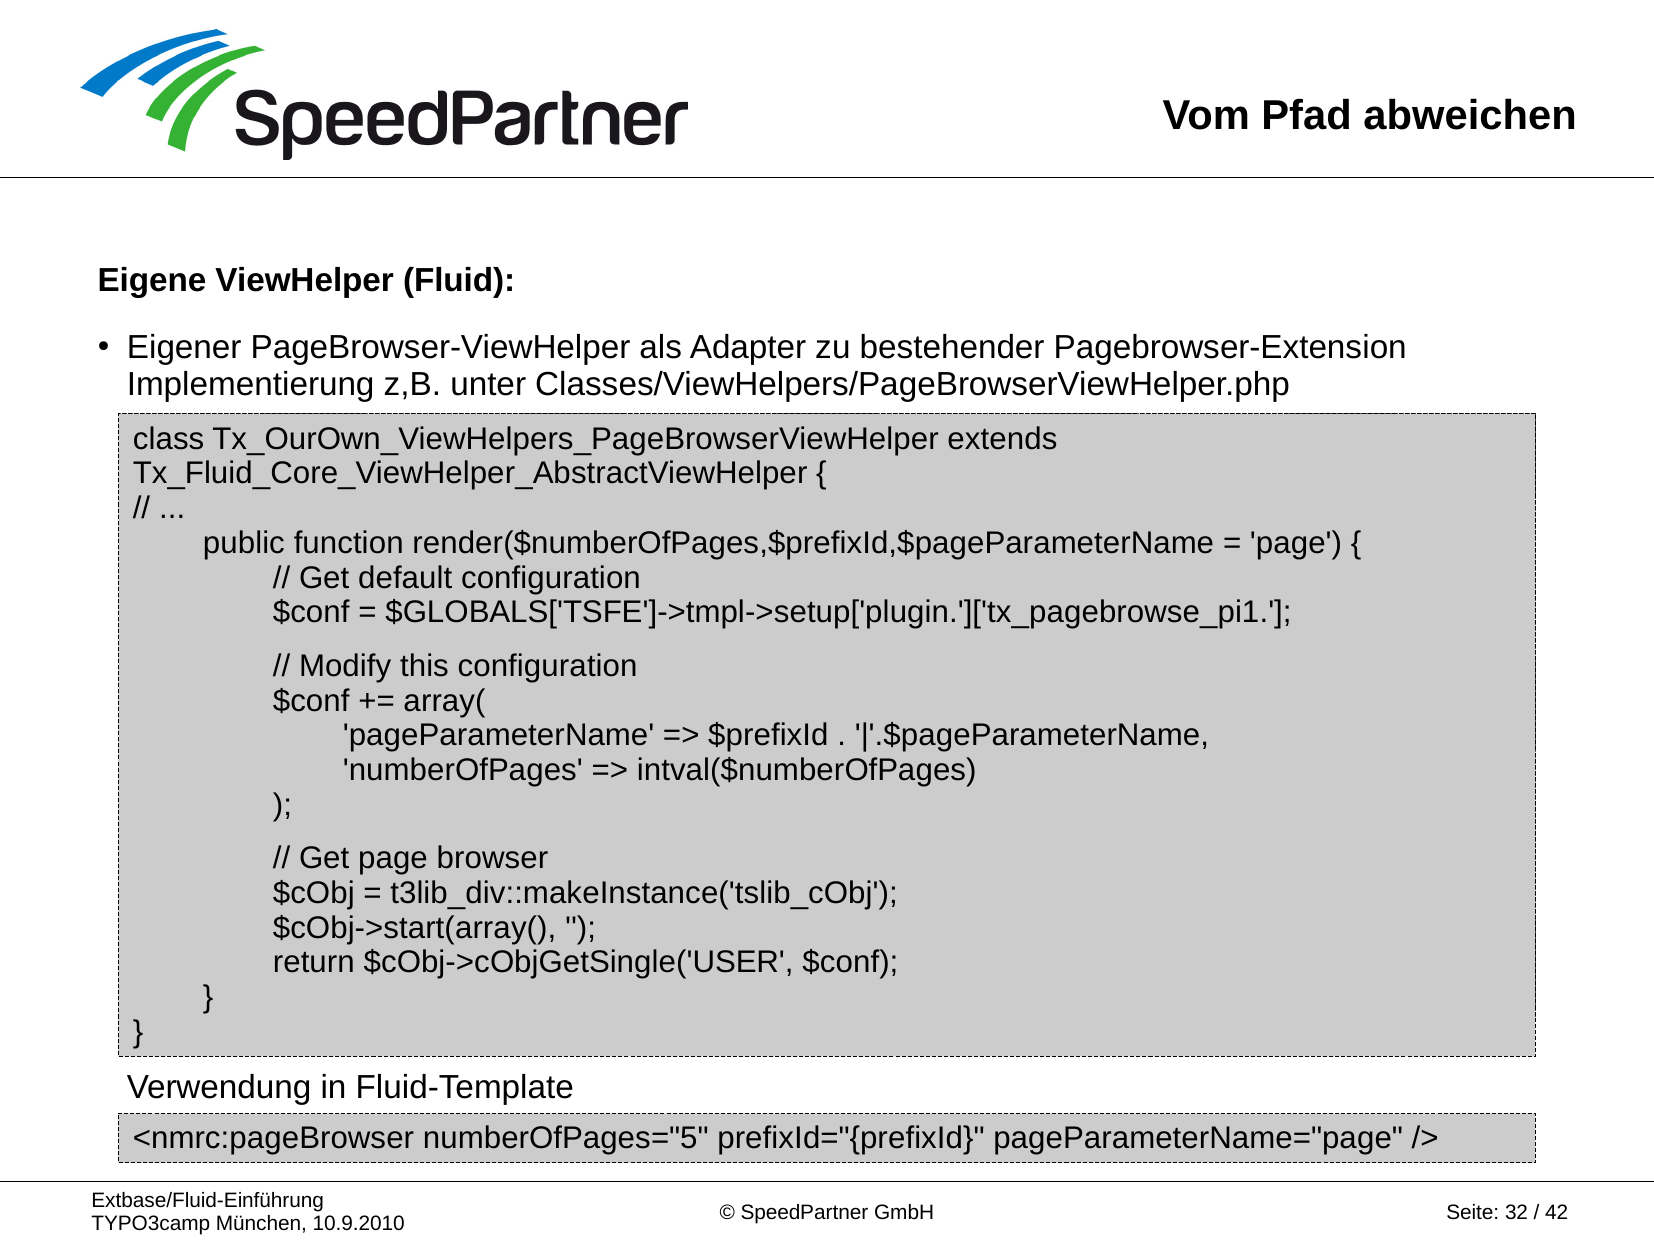

# Vom Pfad abweichen
Eigene ViewHelper (Fluid):
Eigener PageBrowser-ViewHelper als Adapter zu bestehender Pagebrowser-Extension
Implementierung z,B. unter Classes/ViewHelpers/PageBrowserViewHelper.php
Verwendung in Fluid-Template
class Tx_OurOwn_ViewHelpers_PageBrowserViewHelper extends Tx_Fluid_Core_ViewHelper_AbstractViewHelper {
// ...
 public function render($numberOfPages,$prefixId,$pageParameterName = 'page') {
 // Get default configuration
 $conf = $GLOBALS['TSFE']->tmpl->setup['plugin.']['tx_pagebrowse_pi1.'];
 // Modify this configuration
 $conf += array(
 'pageParameterName' => $prefixId . '|'.$pageParameterName,
 'numberOfPages' => intval($numberOfPages)
 );
 // Get page browser
 $cObj = t3lib_div::makeInstance('tslib_cObj');
 $cObj->start(array(), '');
 return $cObj->cObjGetSingle('USER', $conf);
 }
}
class Tx_OurOwn_ViewHelpers_PageBrowserViewHelper extends Tx_Fluid_Core_ViewHelper_AbstractViewHelper {
// ...
 public function render($numberOfPages,$prefixId,$pageParameterName = 'page') {
 // Get default configuration
 $conf = $GLOBALS['TSFE']->tmpl->setup['plugin.']['tx_pagebrowse_pi1.'];
 // Modify this configuration
 $conf += array(
 'pageParameterName' => $prefixId . '|'.$pageParameterName,
 'numberOfPages' => intval($numberOfPages)
 );
 // Get page browser
 $cObj = t3lib_div::makeInstance('tslib_cObj');
 $cObj->start(array(), '');
 return $cObj->cObjGetSingle('USER', $conf);
 }
}
<nmrc:pageBrowser numberOfPages="5" prefixId="{prefixId}" pageParameterName="page" />